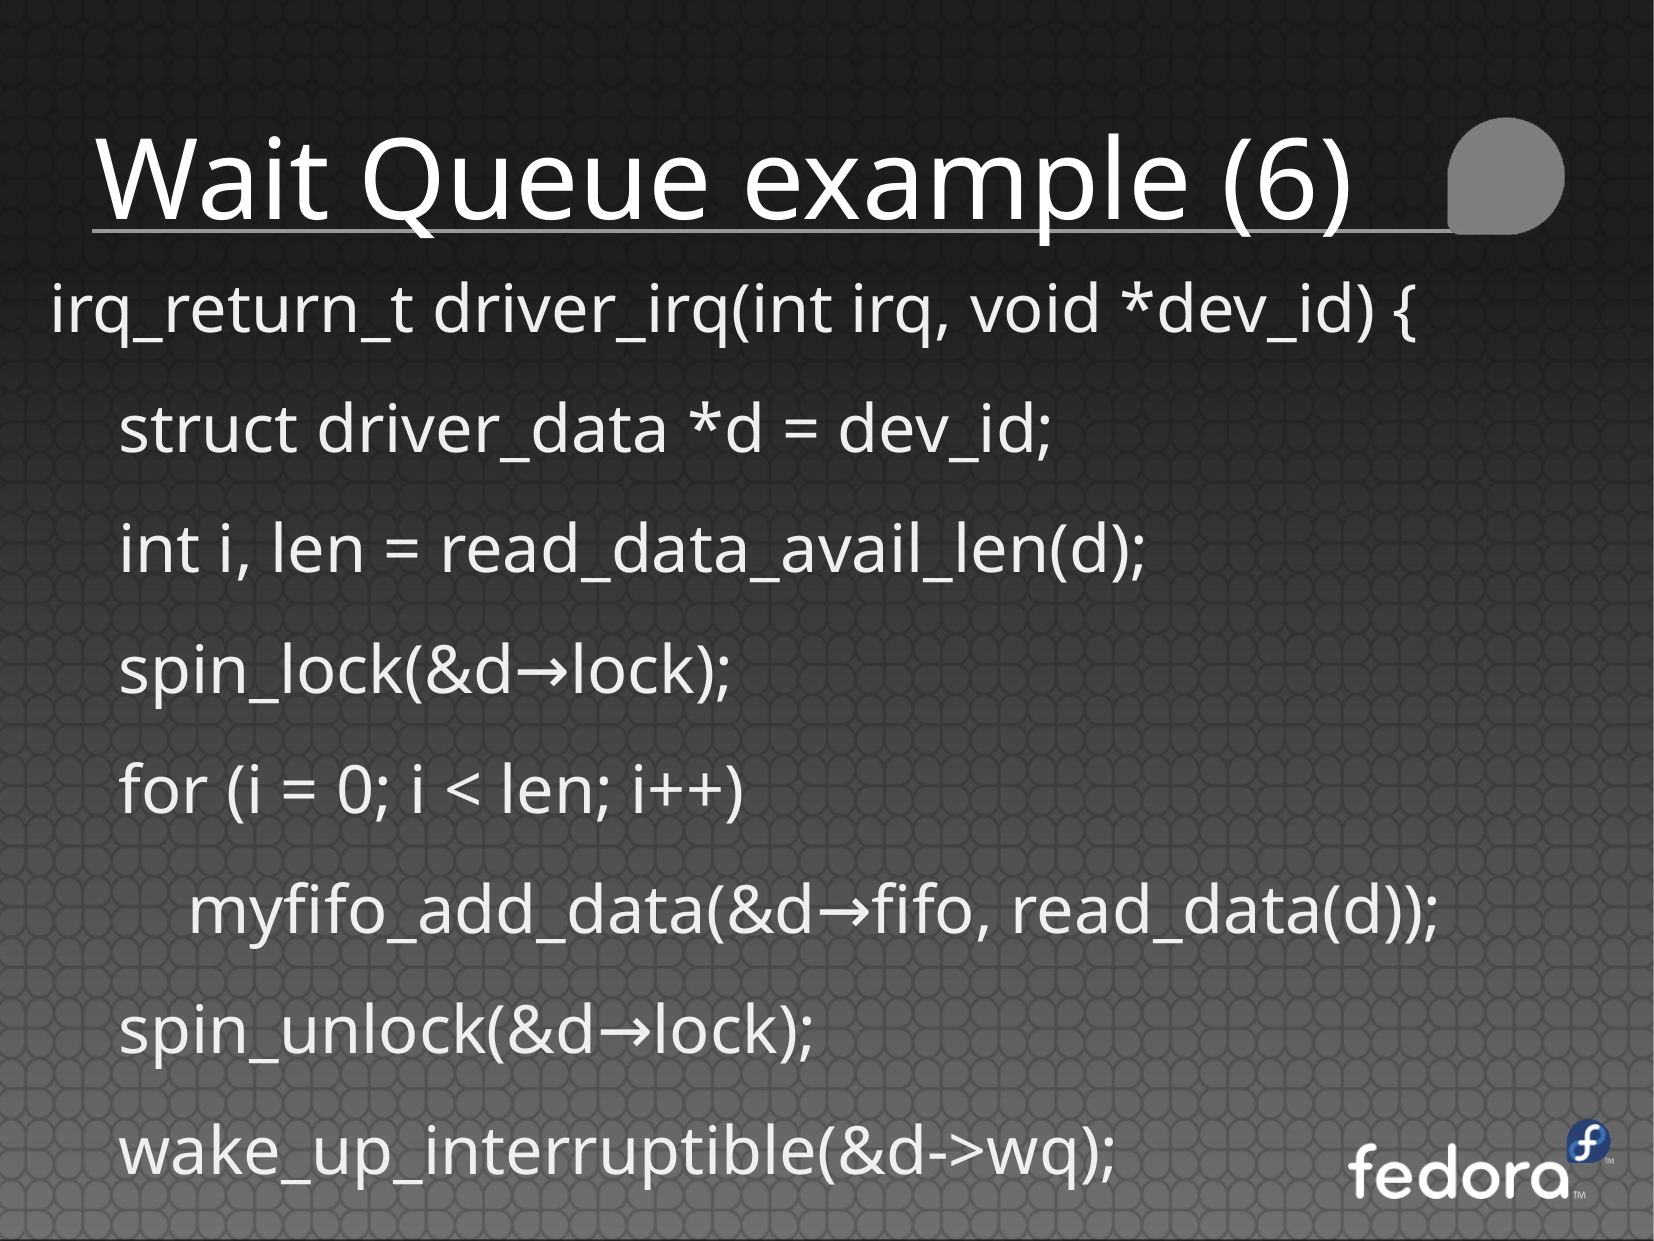

Wait Queue example (6)
# irq_return_t driver_irq(int irq, void *dev_id) {
 struct driver_data *d = dev_id;
 int i, len = read_data_avail_len(d);
 spin_lock(&d→lock);
 for (i = 0; i < len; i++)
 myfifo_add_data(&d→fifo, read_data(d));
 spin_unlock(&d→lock);
 wake_up_interruptible(&d->wq);
 return IRQ_HANDLED;